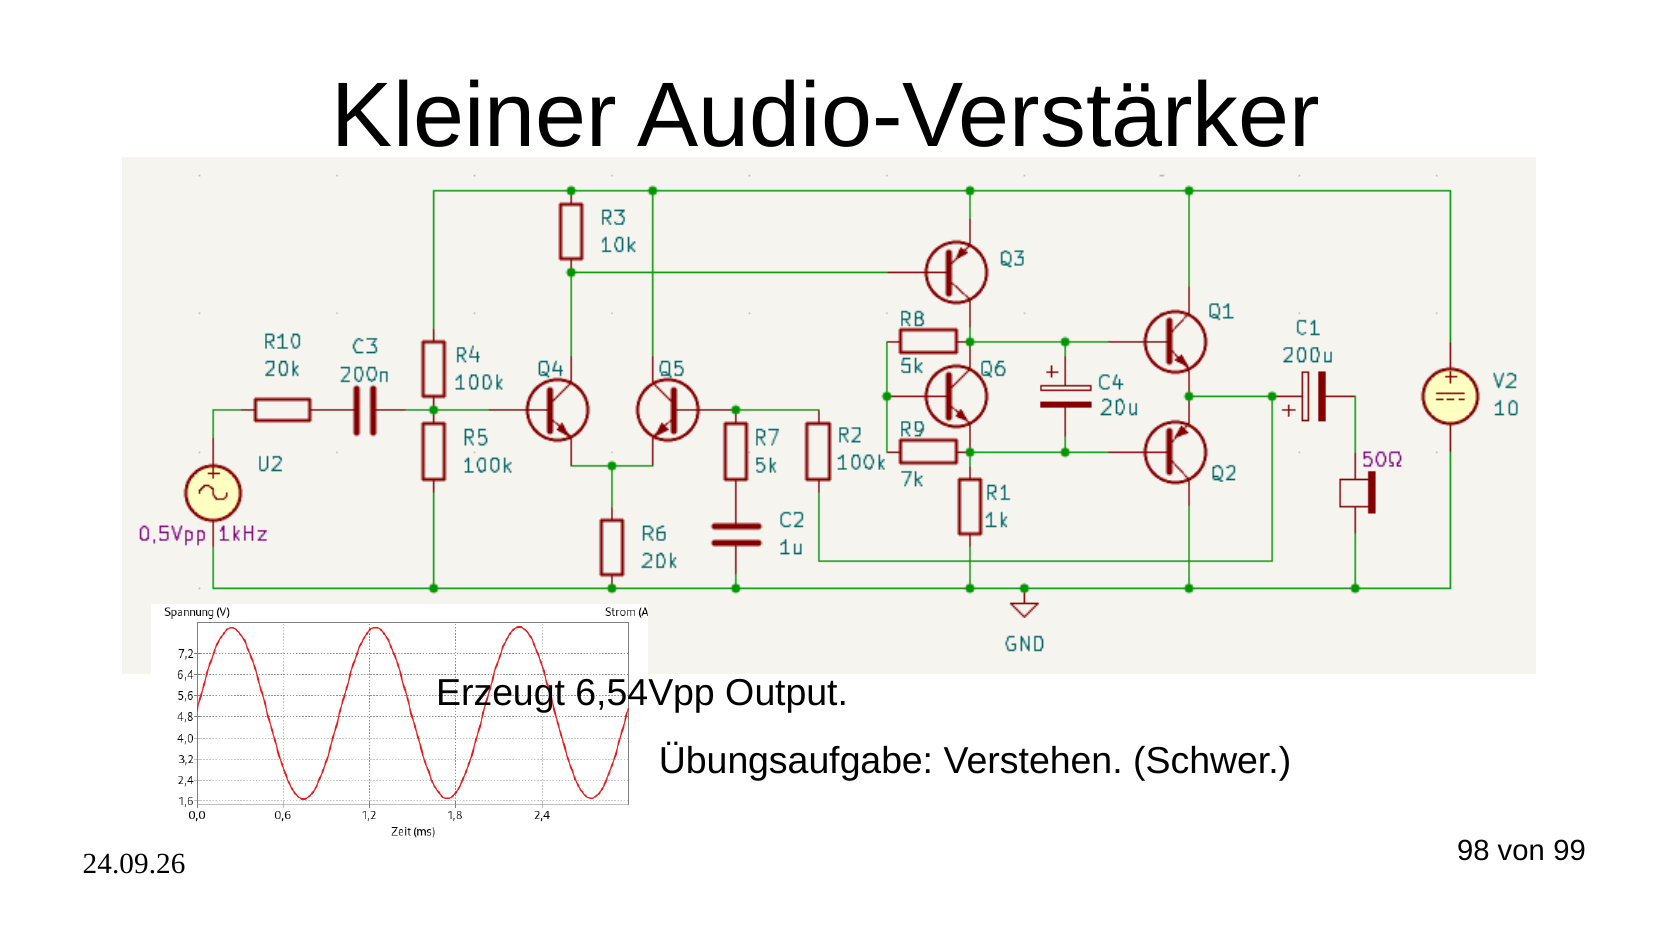

# Kleiner Audio-Verstärker
Erzeugt 6,54Vpp Output.
Übungsaufgabe: Verstehen. (Schwer.)
98